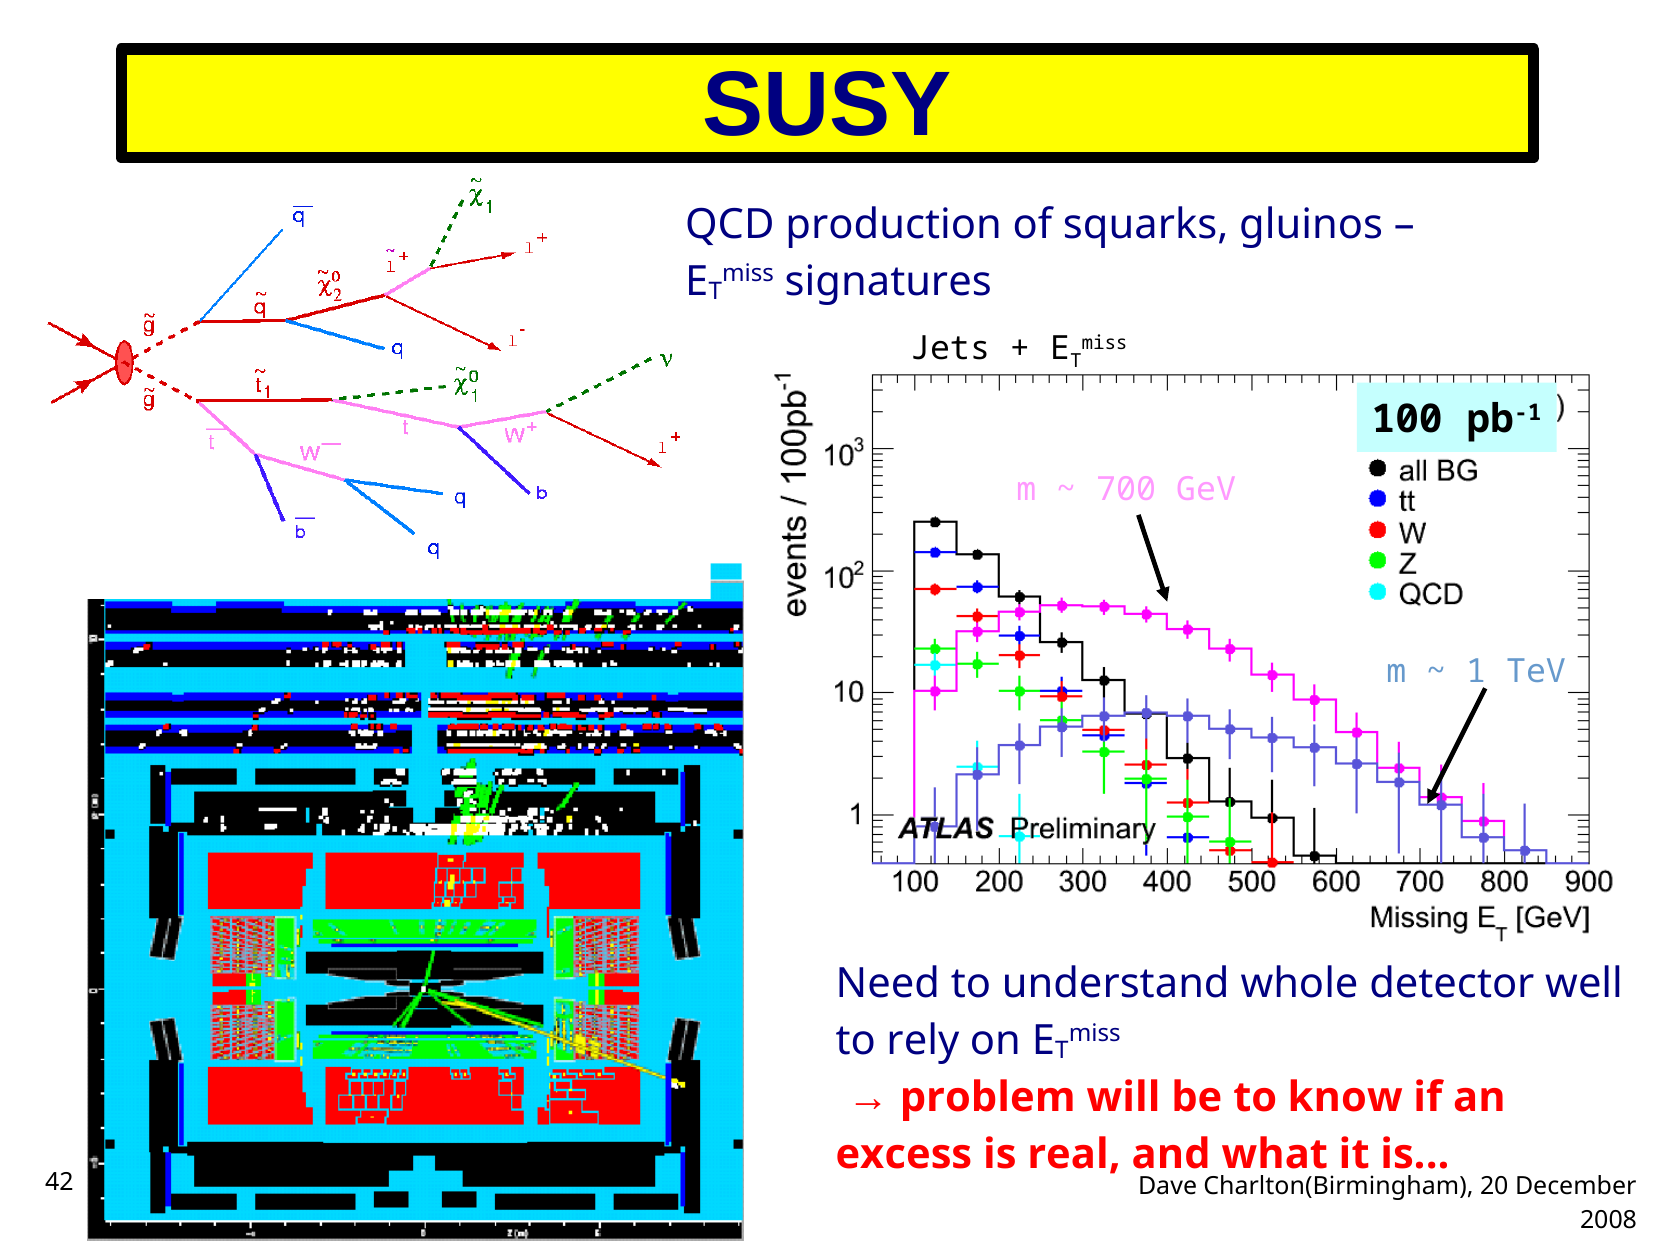

# SUSY
QCD production of squarks, gluinos – ETmiss signatures
Jets + ETmiss
100 pb-1
m ~ 700 GeV
m ~ 1 TeV
Need to understand whole detector well to rely on ETmiss
 → problem will be to know if an excess is real, and what it is...
42